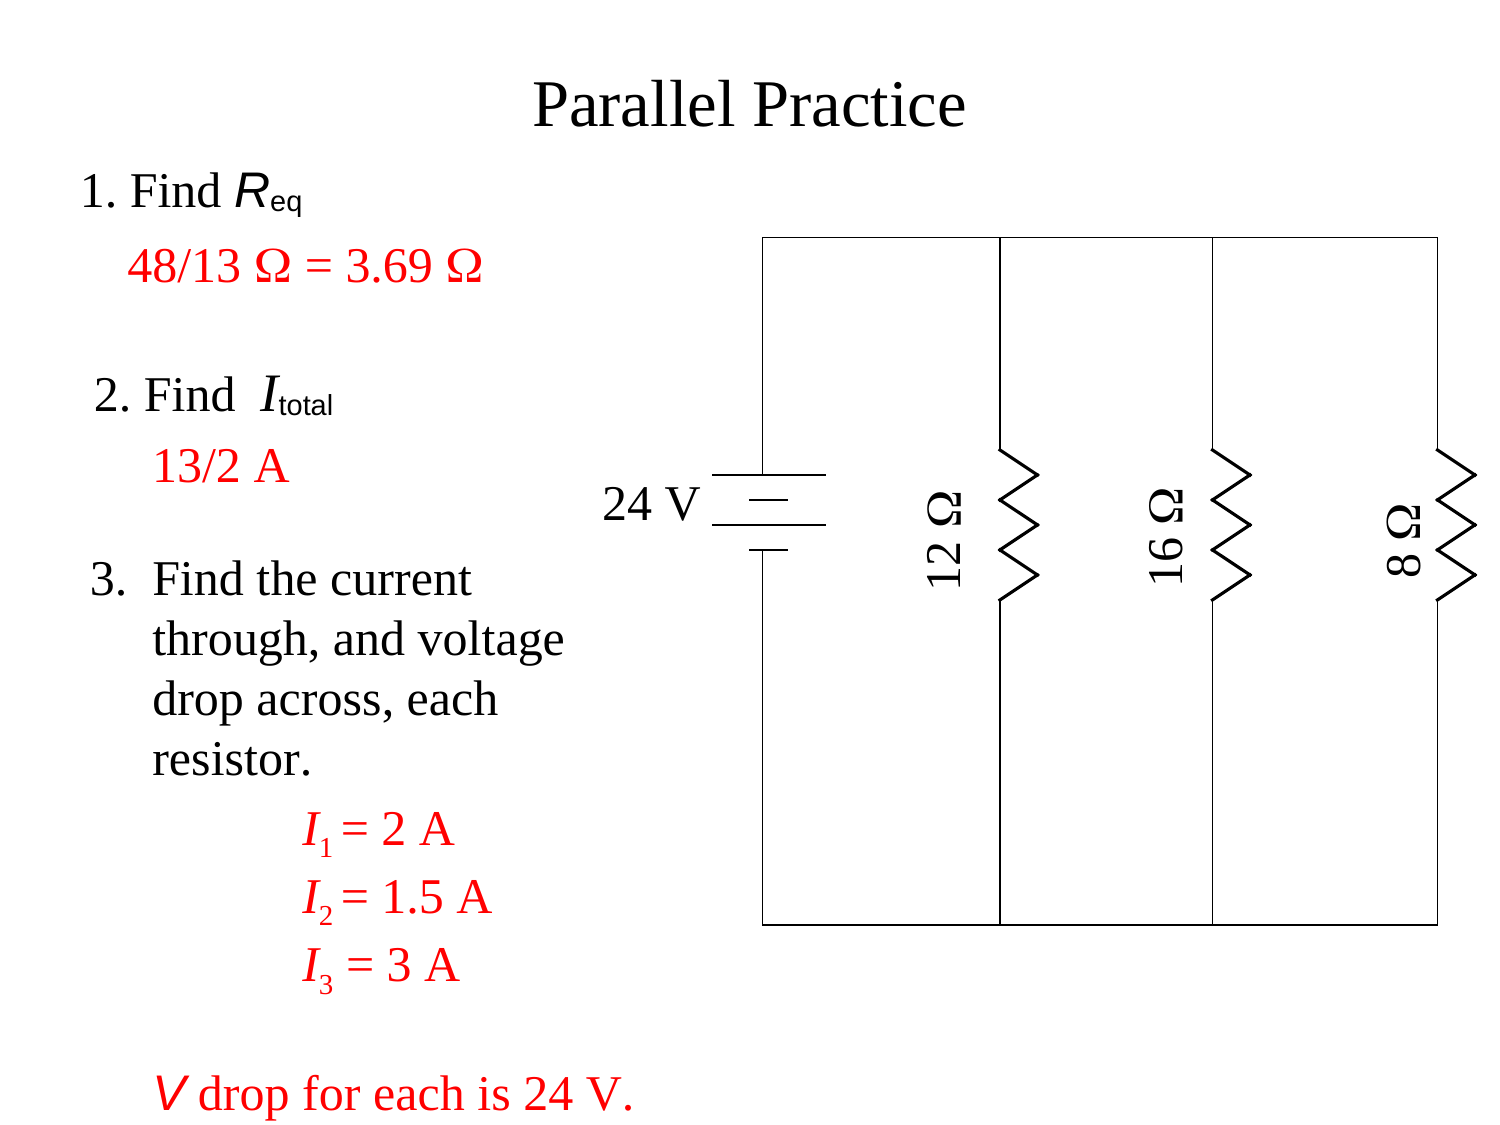

# Parallel Practice
1. Find Req
48/13  = 3.69 
2. Find Itotal
13/2 A
24 V
16 
12 
8 
3. Find the current
 through, and voltage
 drop across, each
 resistor.
	I1 = 2 A
	I2 = 1.5 A
	I3 = 3 A
V drop for each is 24 V.